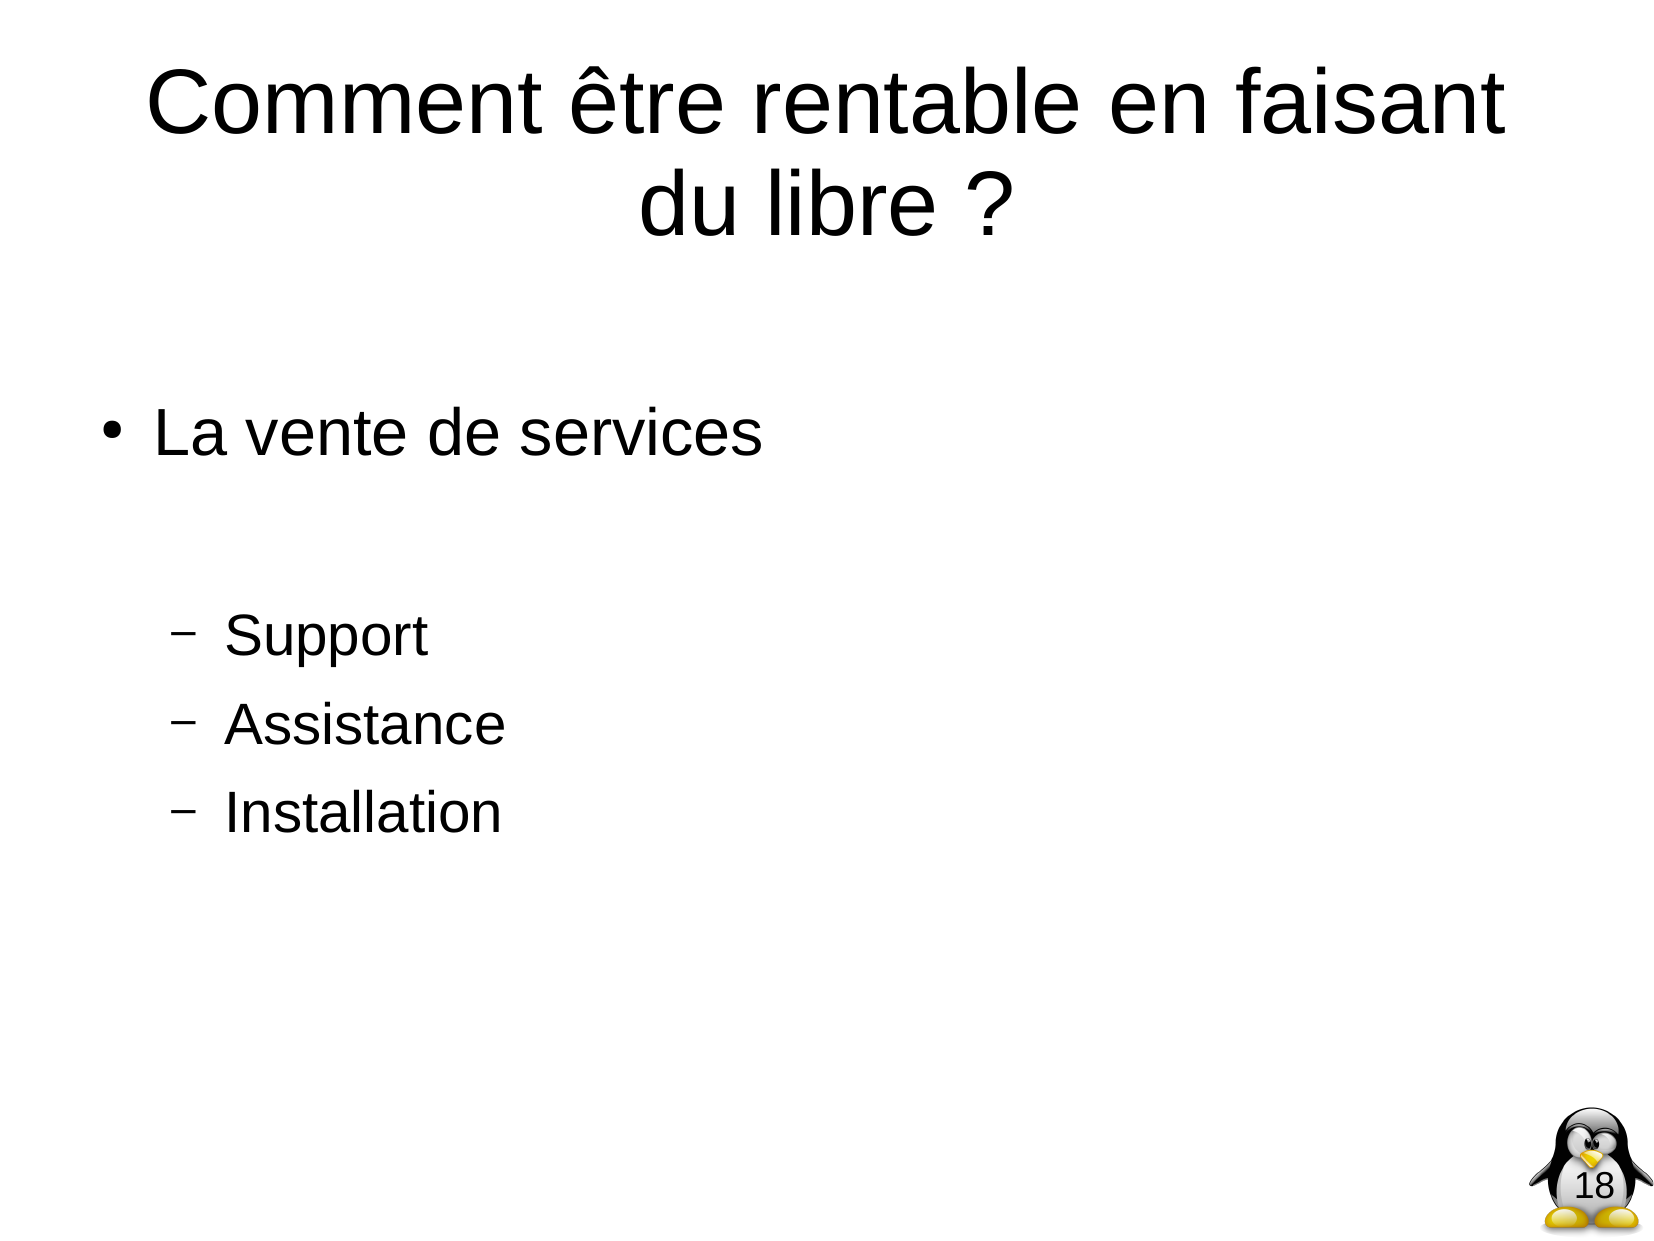

# Comment être rentable en faisant du libre ?
La vente de services
Support
Assistance
Installation